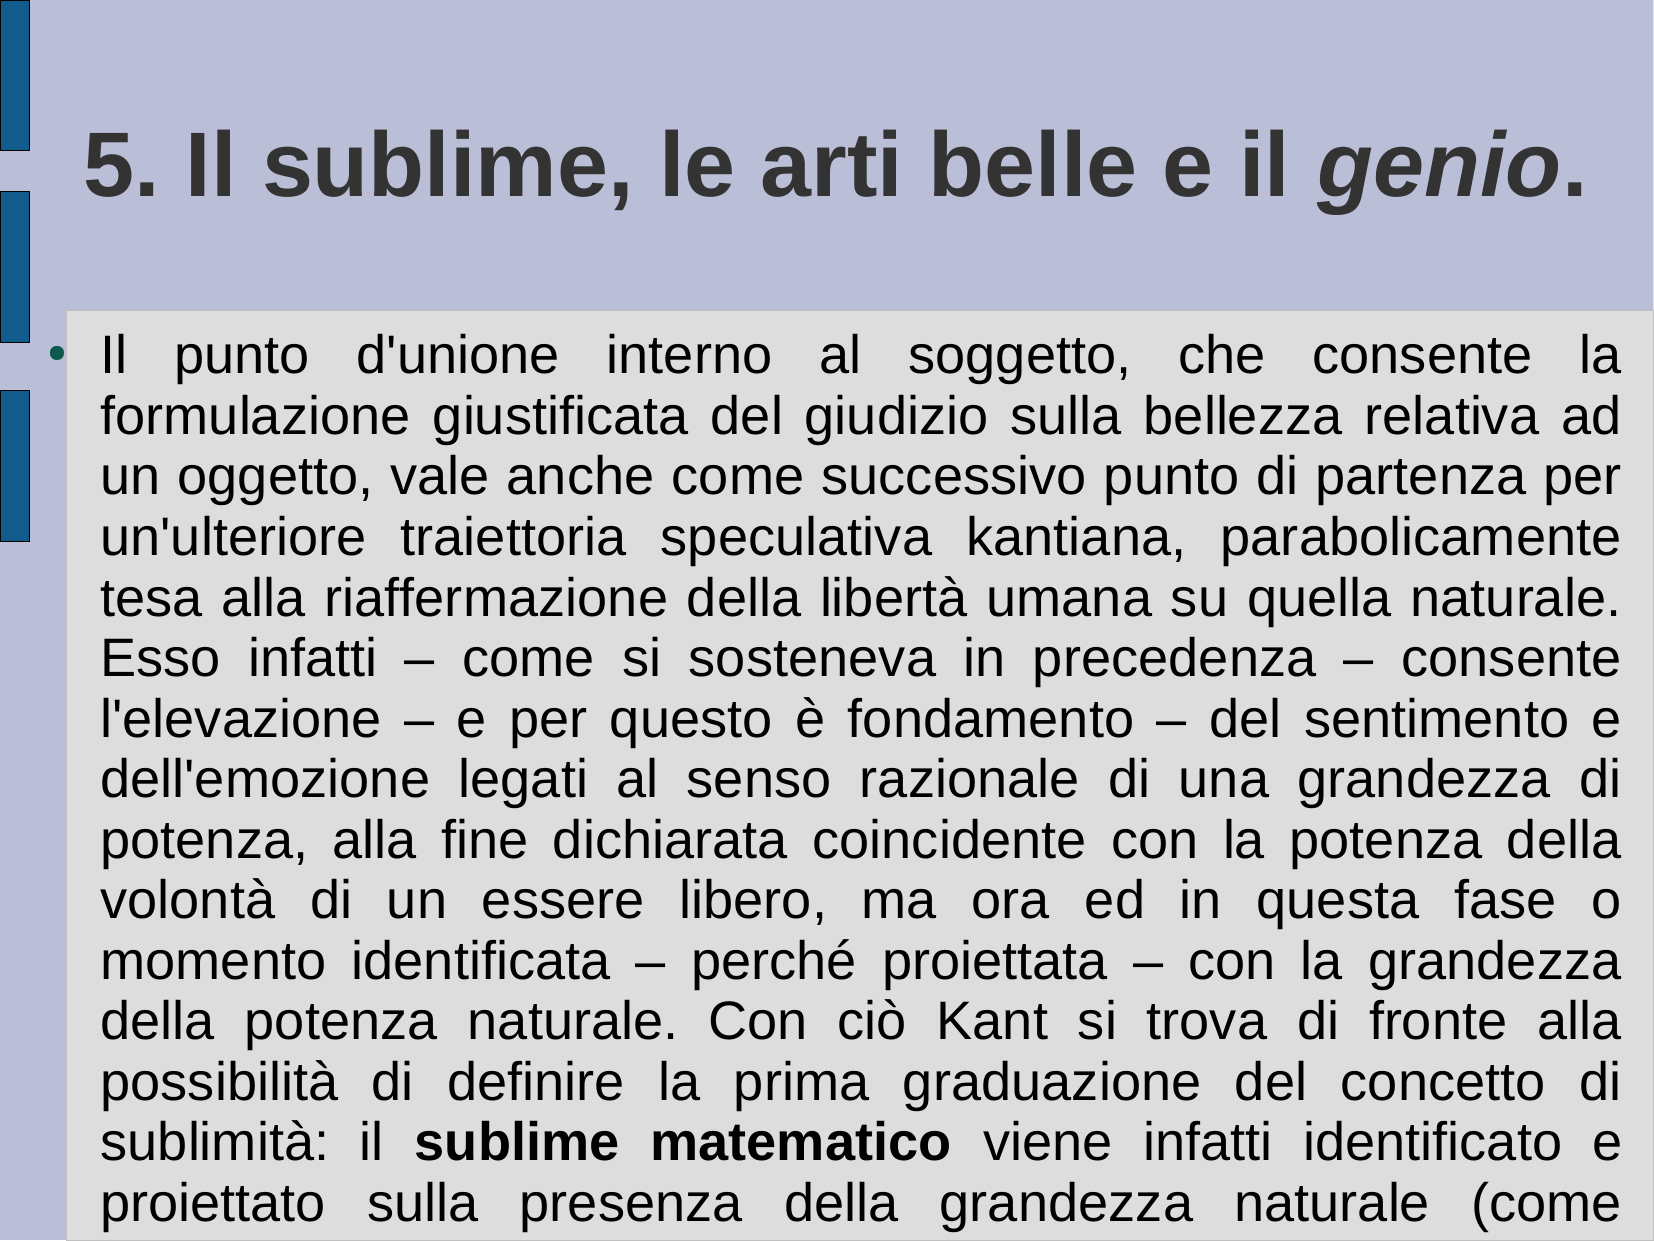

# 5. Il sublime, le arti belle e il genio.
Il punto d'unione interno al soggetto, che consente la formulazione giustificata del giudizio sulla bellezza relativa ad un oggetto, vale anche come successivo punto di partenza per un'ulteriore traiettoria speculativa kantiana, parabolicamente tesa alla riaffermazione della libertà umana su quella naturale. Esso infatti – come si sosteneva in precedenza – consente l'elevazione – e per questo è fondamento – del sentimento e dell'emozione legati al senso razionale di una grandezza di potenza, alla fine dichiarata coincidente con la potenza della volontà di un essere libero, ma ora ed in questa fase o momento identificata – perché proiettata – con la grandezza della potenza naturale. Con ciò Kant si trova di fronte alla possibilità di definire la prima graduazione del concetto di sublimità: il sublime matematico viene infatti identificato e proiettato sulla presenza della grandezza naturale (come grandezza smisurata ed illimitata).